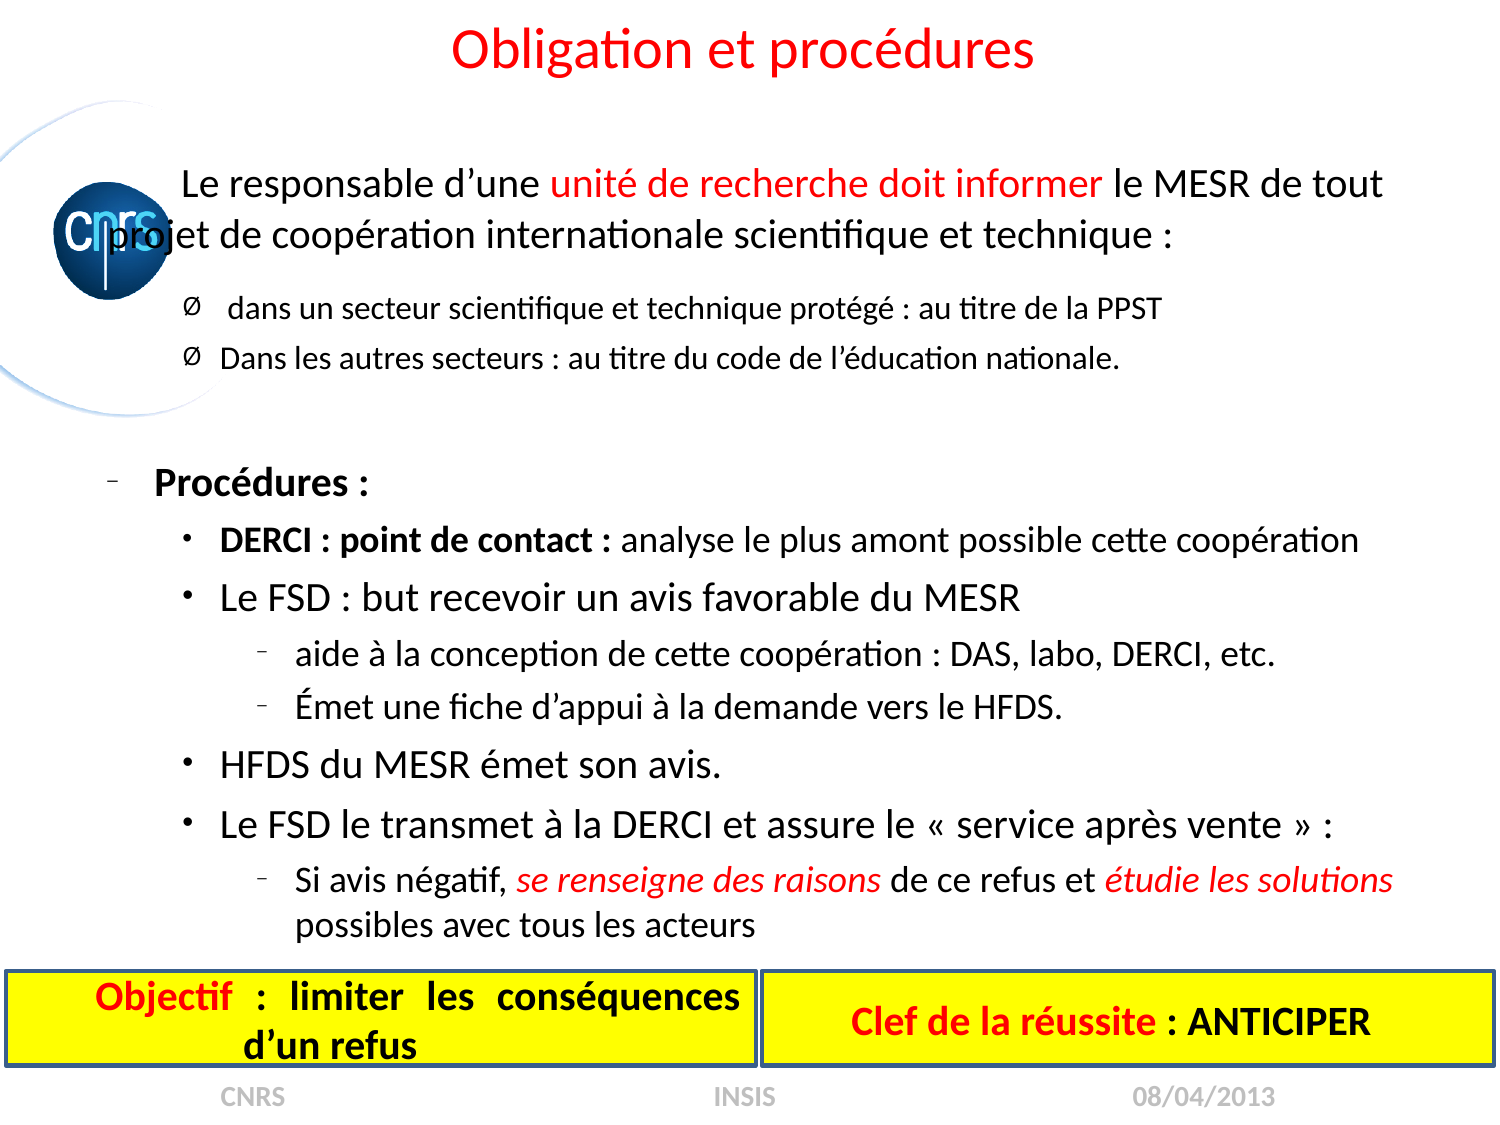

# Obligation et procédures
	Le responsable d’une unité de recherche doit informer le MESR de tout 	projet de coopération internationale scientifique et technique :
 dans un secteur scientifique et technique protégé : au titre de la PPST
Dans les autres secteurs : au titre du code de l’éducation nationale.
Procédures :
DERCI : point de contact : analyse le plus amont possible cette coopération
Le FSD : but recevoir un avis favorable du MESR
aide à la conception de cette coopération : DAS, labo, DERCI, etc.
Émet une fiche d’appui à la demande vers le HFDS.
HFDS du MESR émet son avis.
Le FSD le transmet à la DERCI et assure le « service après vente » :
Si avis négatif, se renseigne des raisons de ce refus et étudie les solutions possibles avec tous les acteurs
Objectif : limiter les conséquences 		d’un refus
Clef de la réussite : ANTICIPER